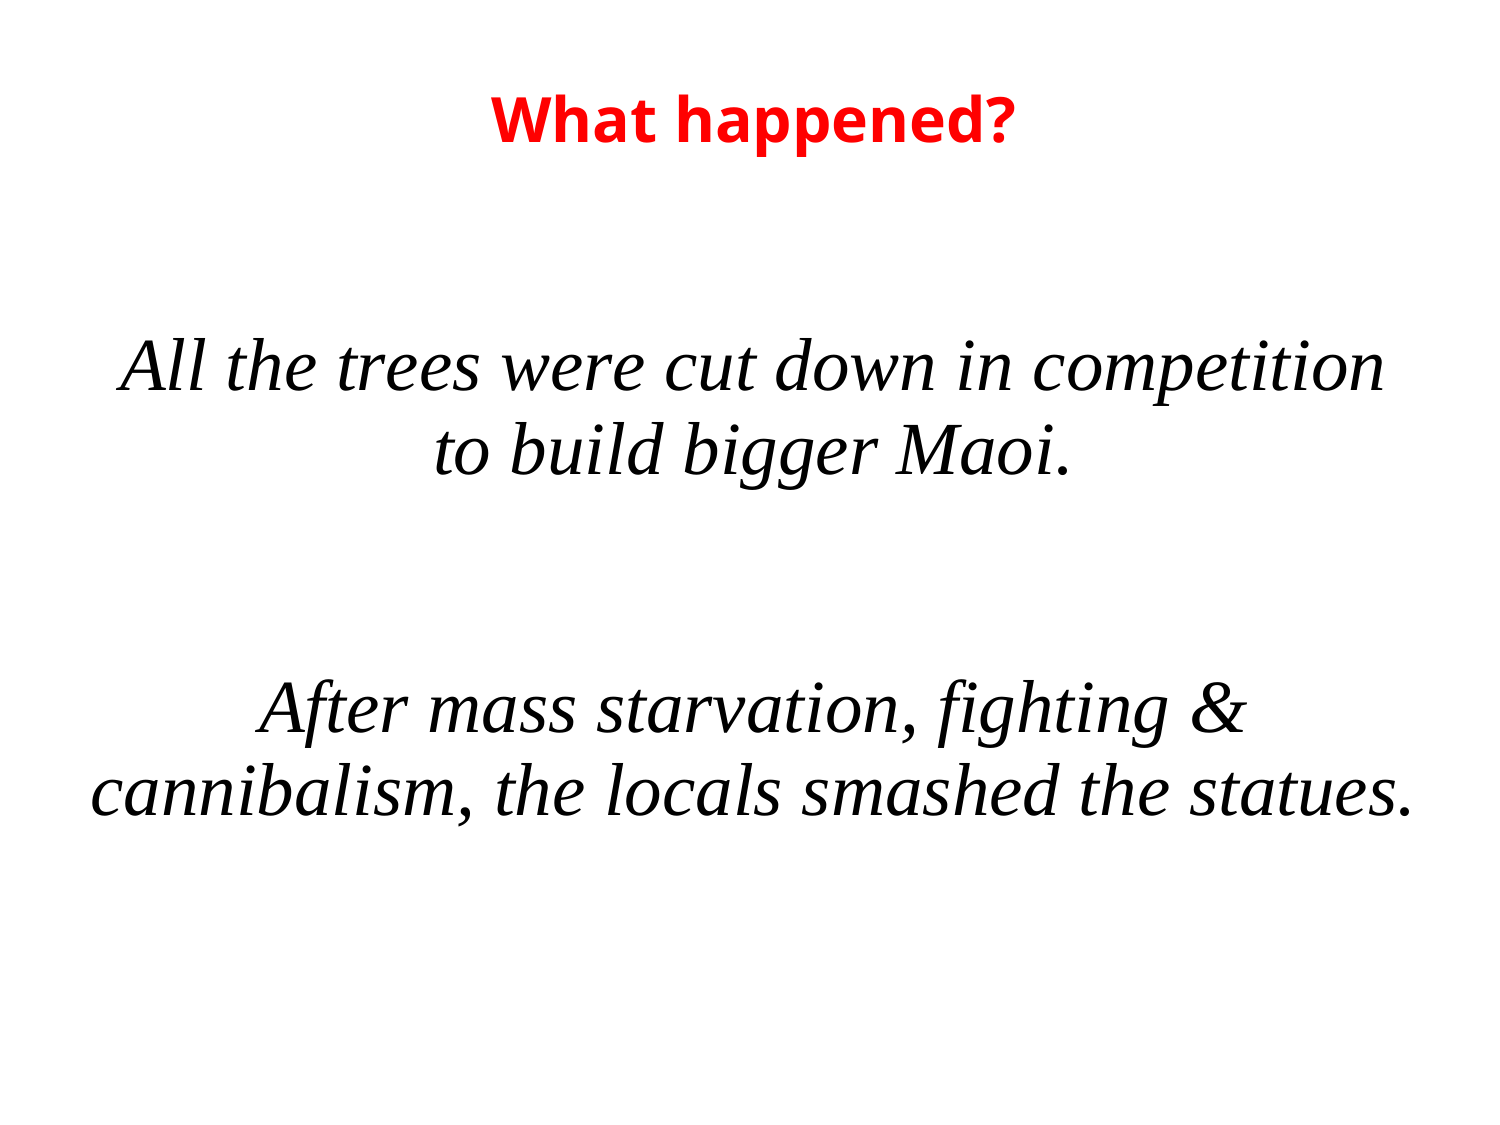

What happened?
All the trees were cut down in competition to build bigger Maoi.
After mass starvation, fighting & cannibalism, the locals smashed the statues.